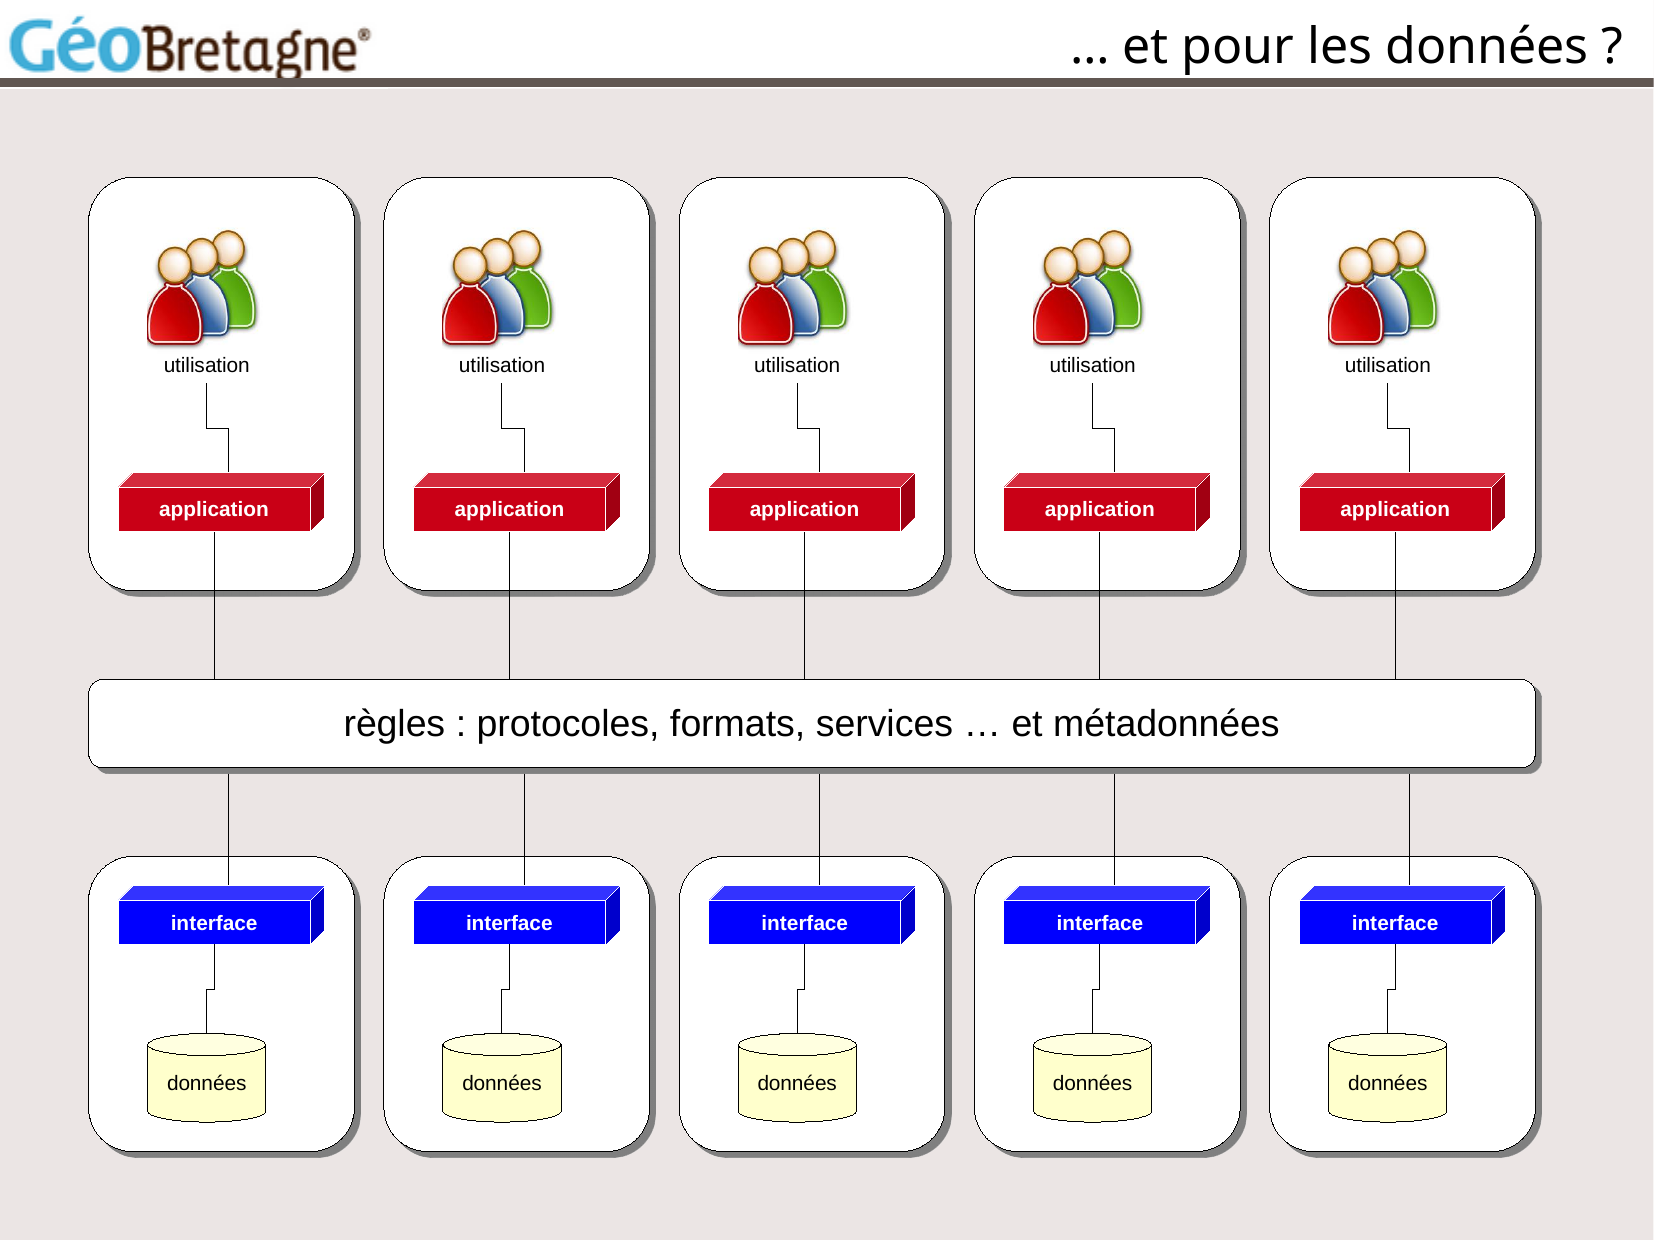

# … et pour les données ?
utilisation
utilisation
utilisation
utilisation
utilisation
application
application
application
application
application
règles : protocoles, formats, services … et métadonnées
interface
interface
interface
interface
interface
données
données
données
données
données